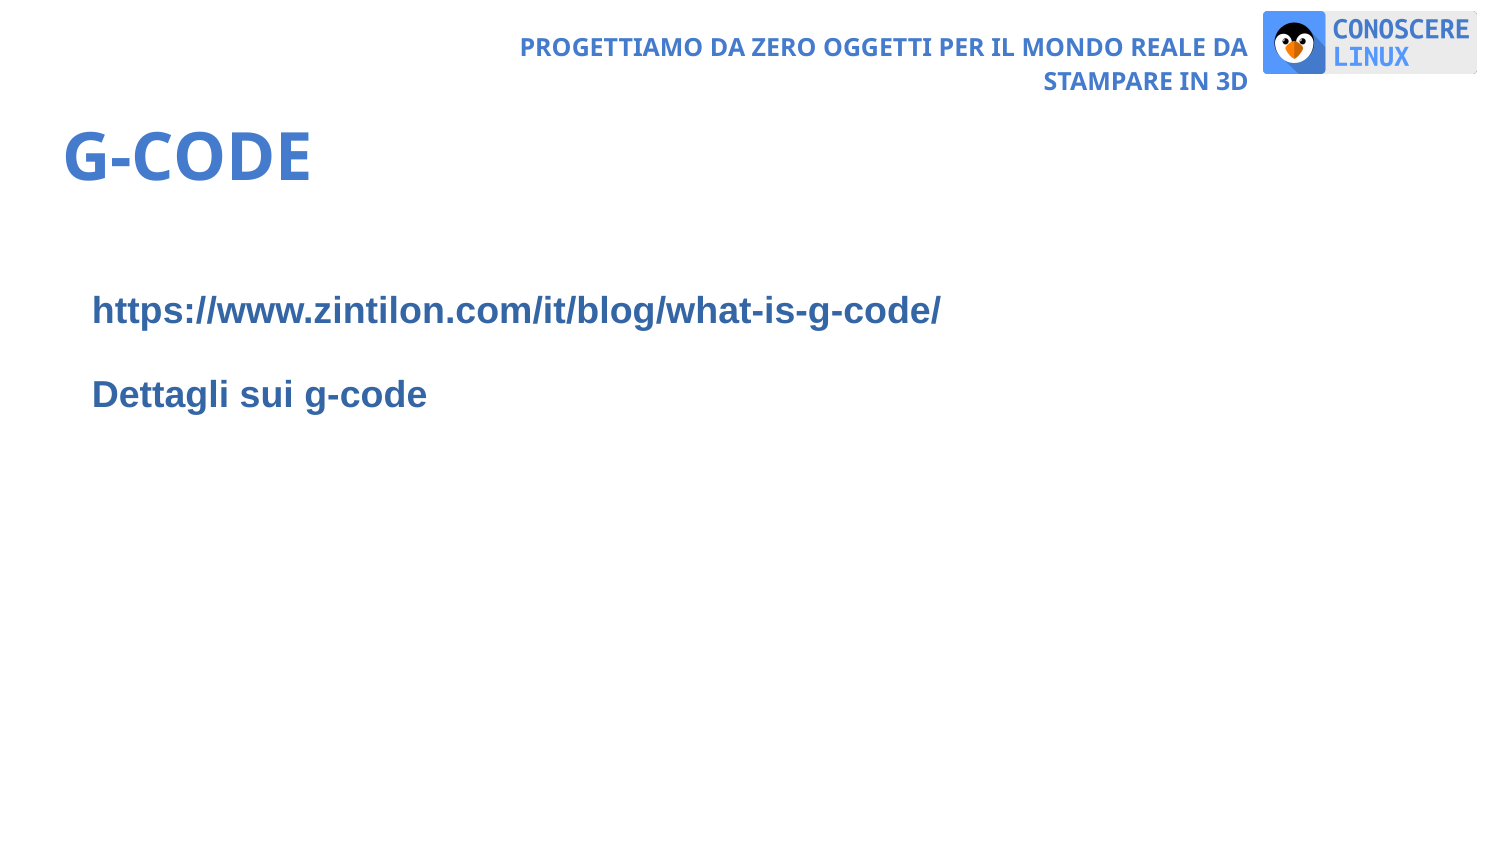

PROGETTIAMO DA ZERO OGGETTI PER IL MONDO REALE DA STAMPARE IN 3D
G-CODE
https://www.zintilon.com/it/blog/what-is-g-code/
Dettagli sui g-code